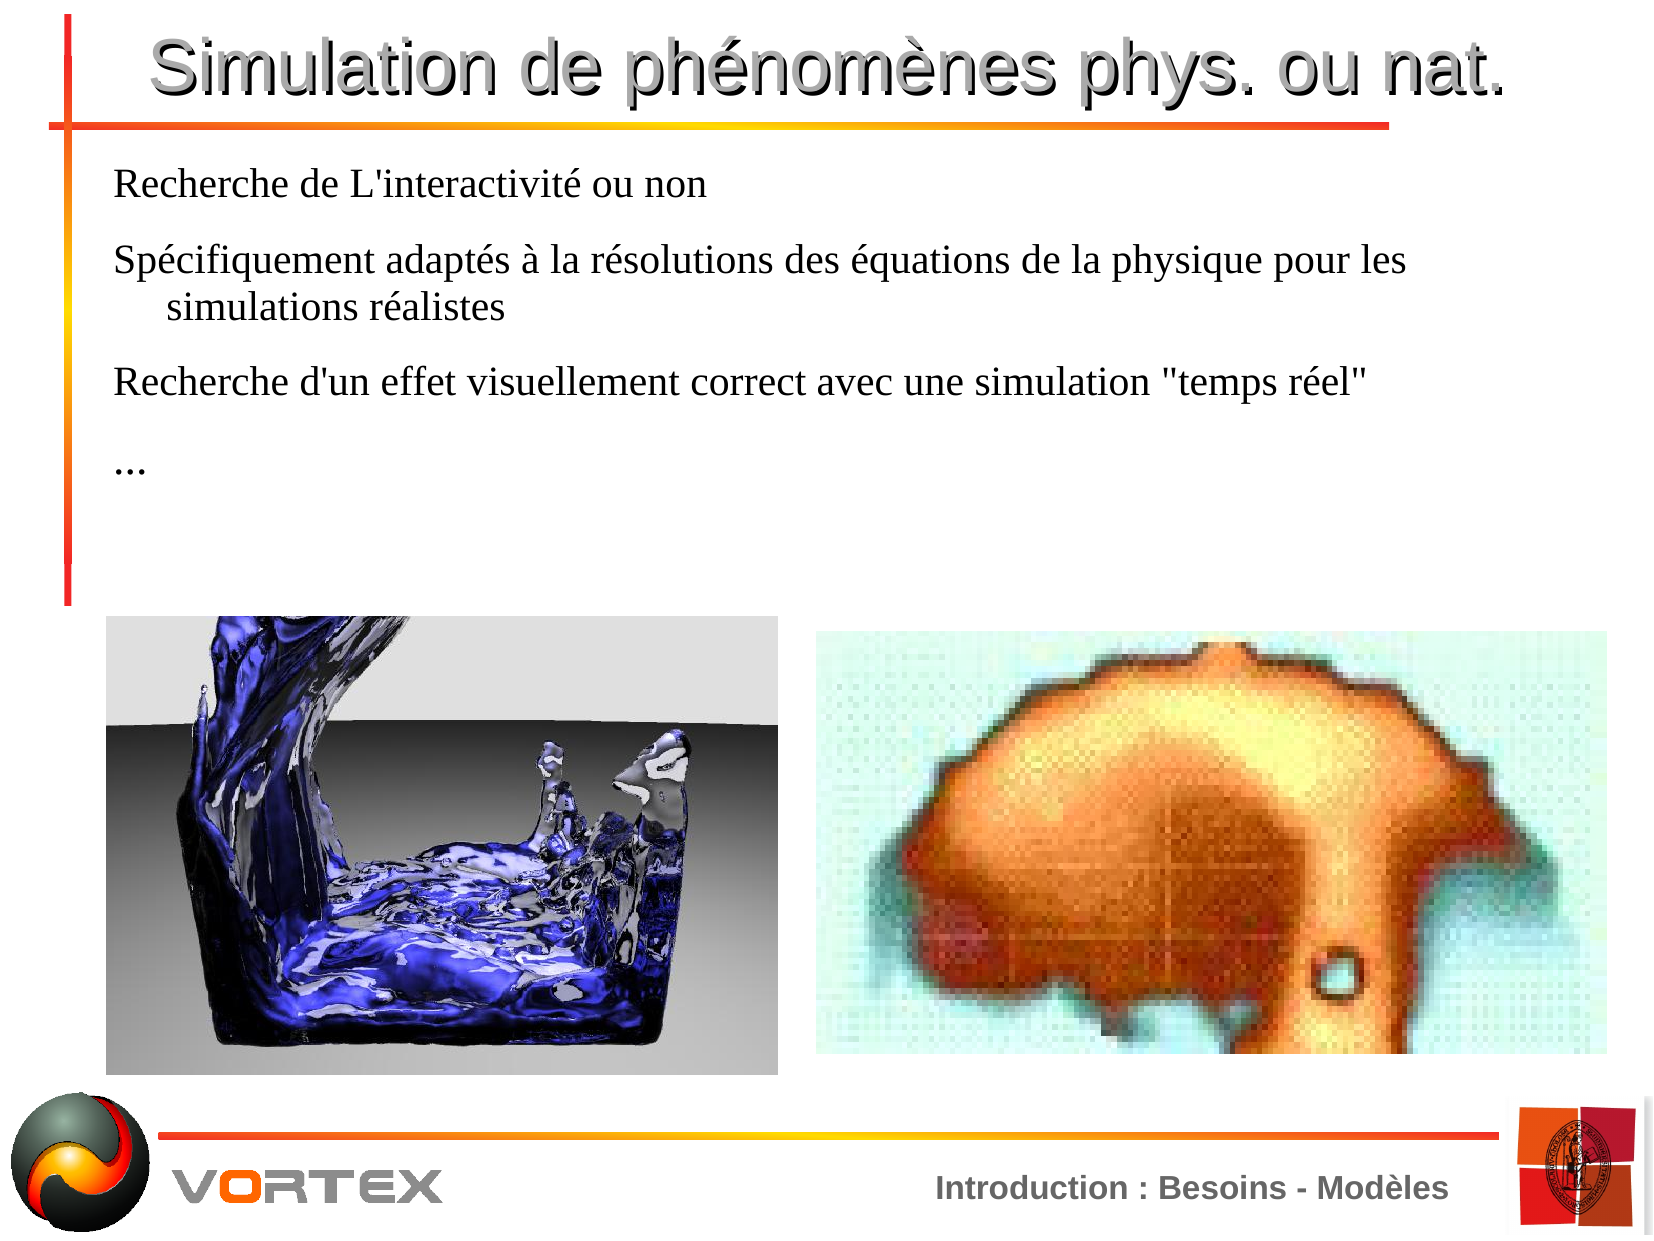

# Simulation de phénomènes phys. ou nat.
Recherche de L'interactivité ou non
Spécifiquement adaptés à la résolutions des équations de la physique pour les simulations réalistes
Recherche d'un effet visuellement correct avec une simulation "temps réel"
...